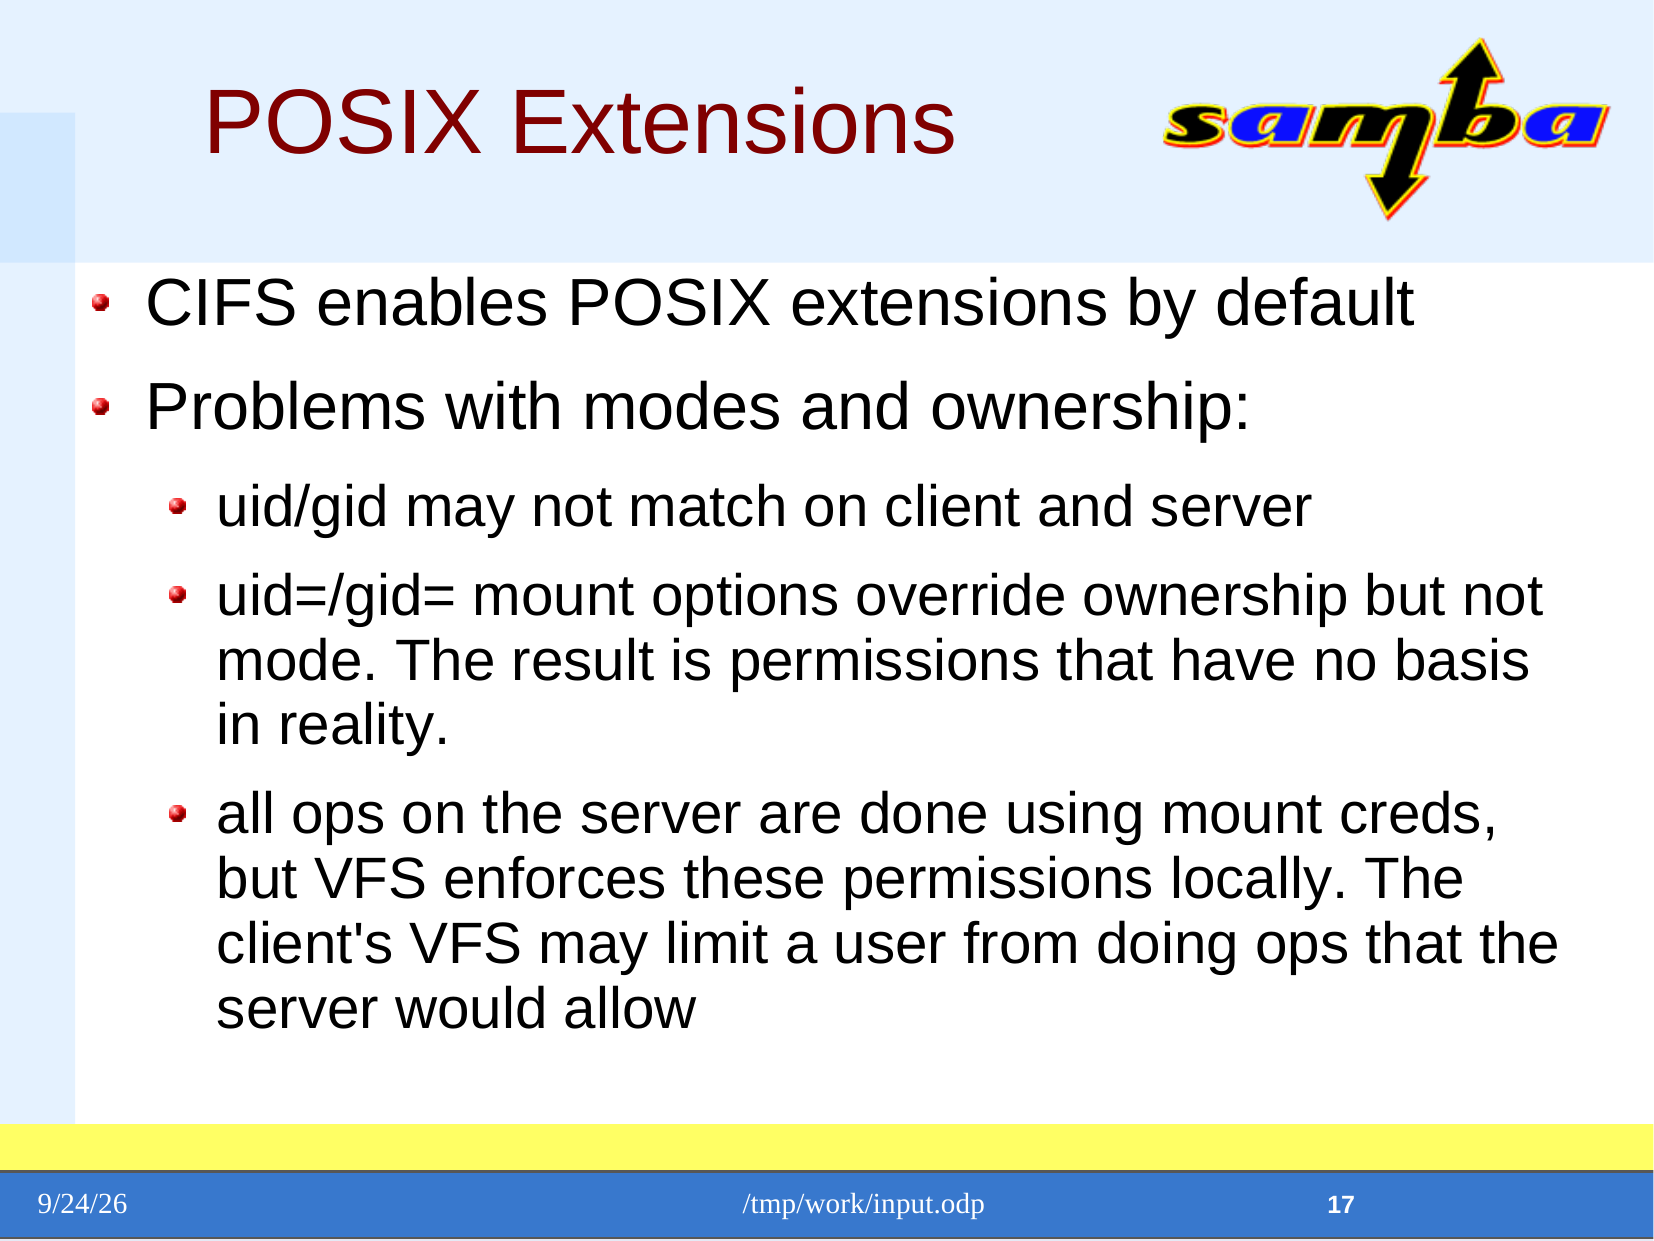

# POSIX Extensions
CIFS enables POSIX extensions by default
Problems with modes and ownership:
uid/gid may not match on client and server
uid=/gid= mount options override ownership but not mode. The result is permissions that have no basis in reality.
all ops on the server are done using mount creds, but VFS enforces these permissions locally. The client's VFS may limit a user from doing ops that the server would allow